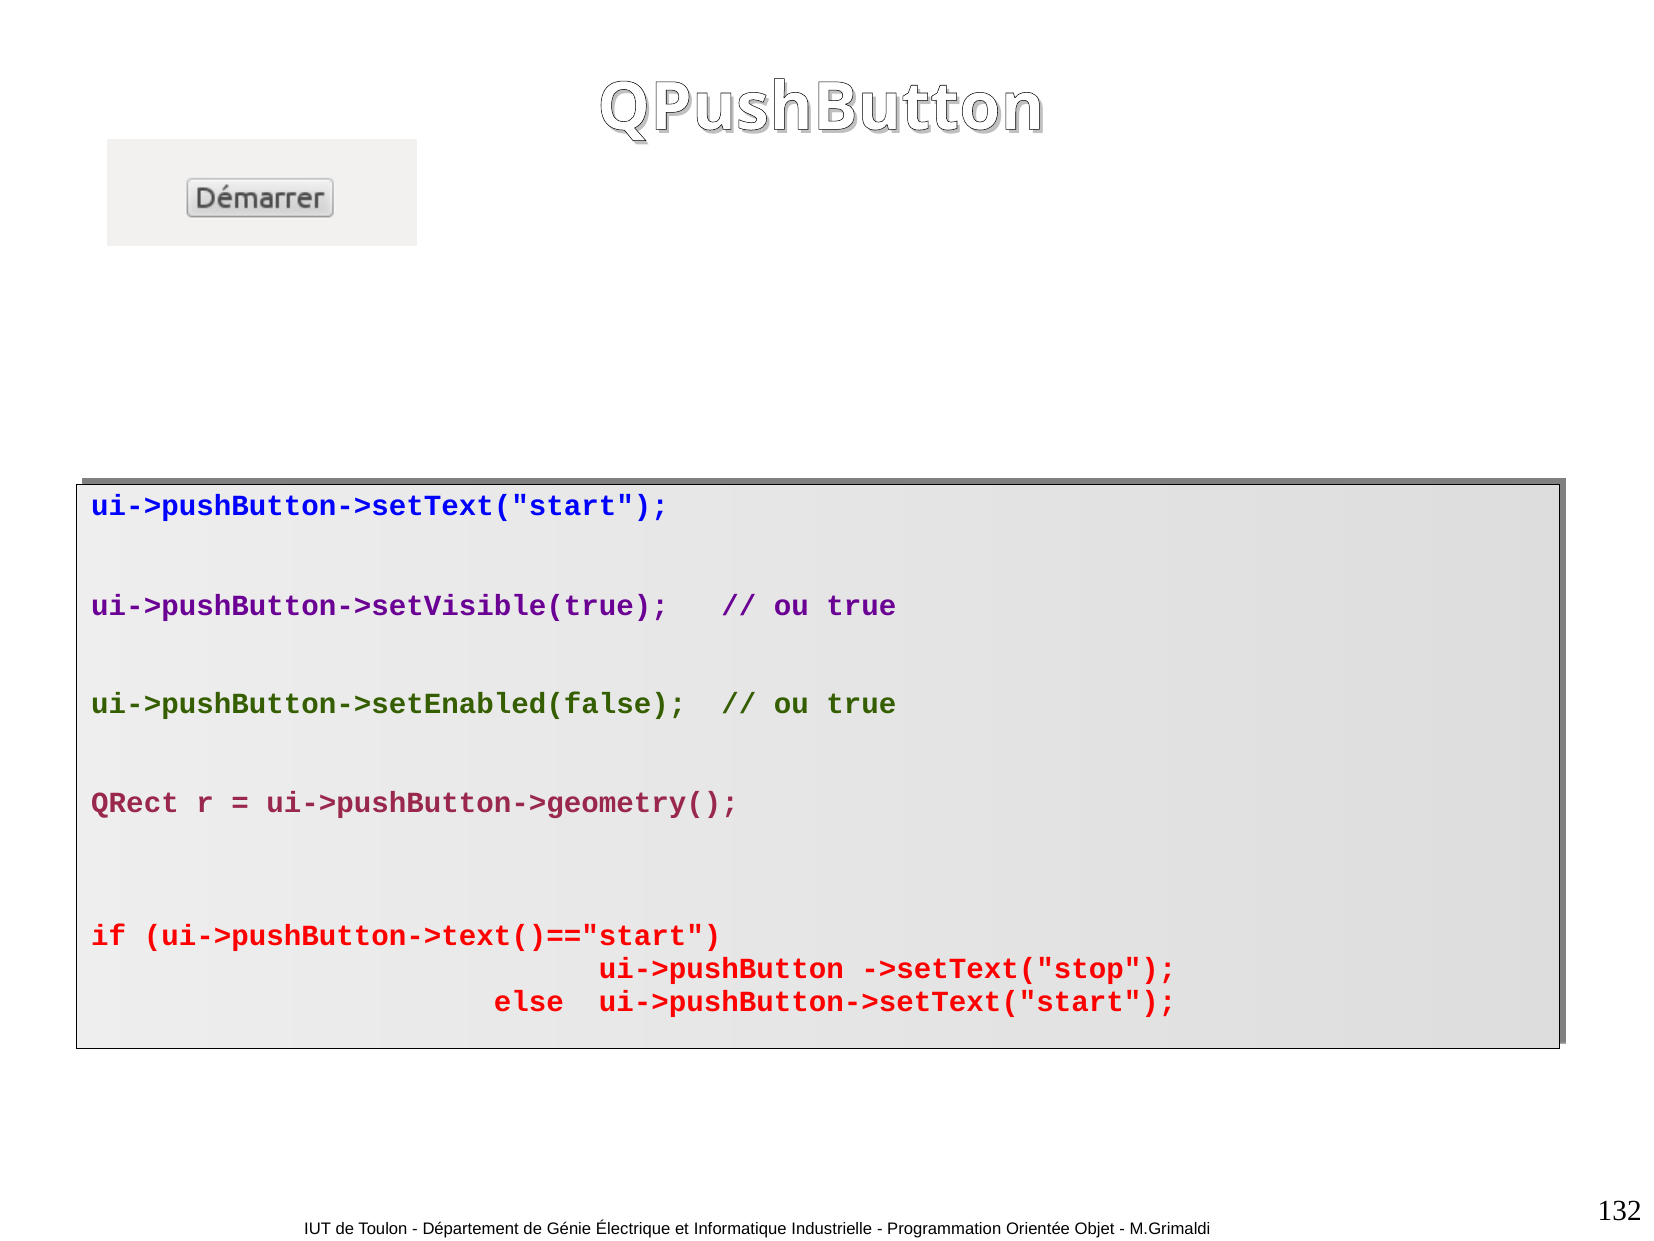

# QPushButton
ui->pushButton->setText("start");
ui->pushButton->setVisible(true); // ou true
ui->pushButton->setEnabled(false); // ou true
QRect r = ui->pushButton->geometry();
if (ui->pushButton->text()=="start")
 ui->pushButton ->setText("stop");
 else ui->pushButton->setText("start");